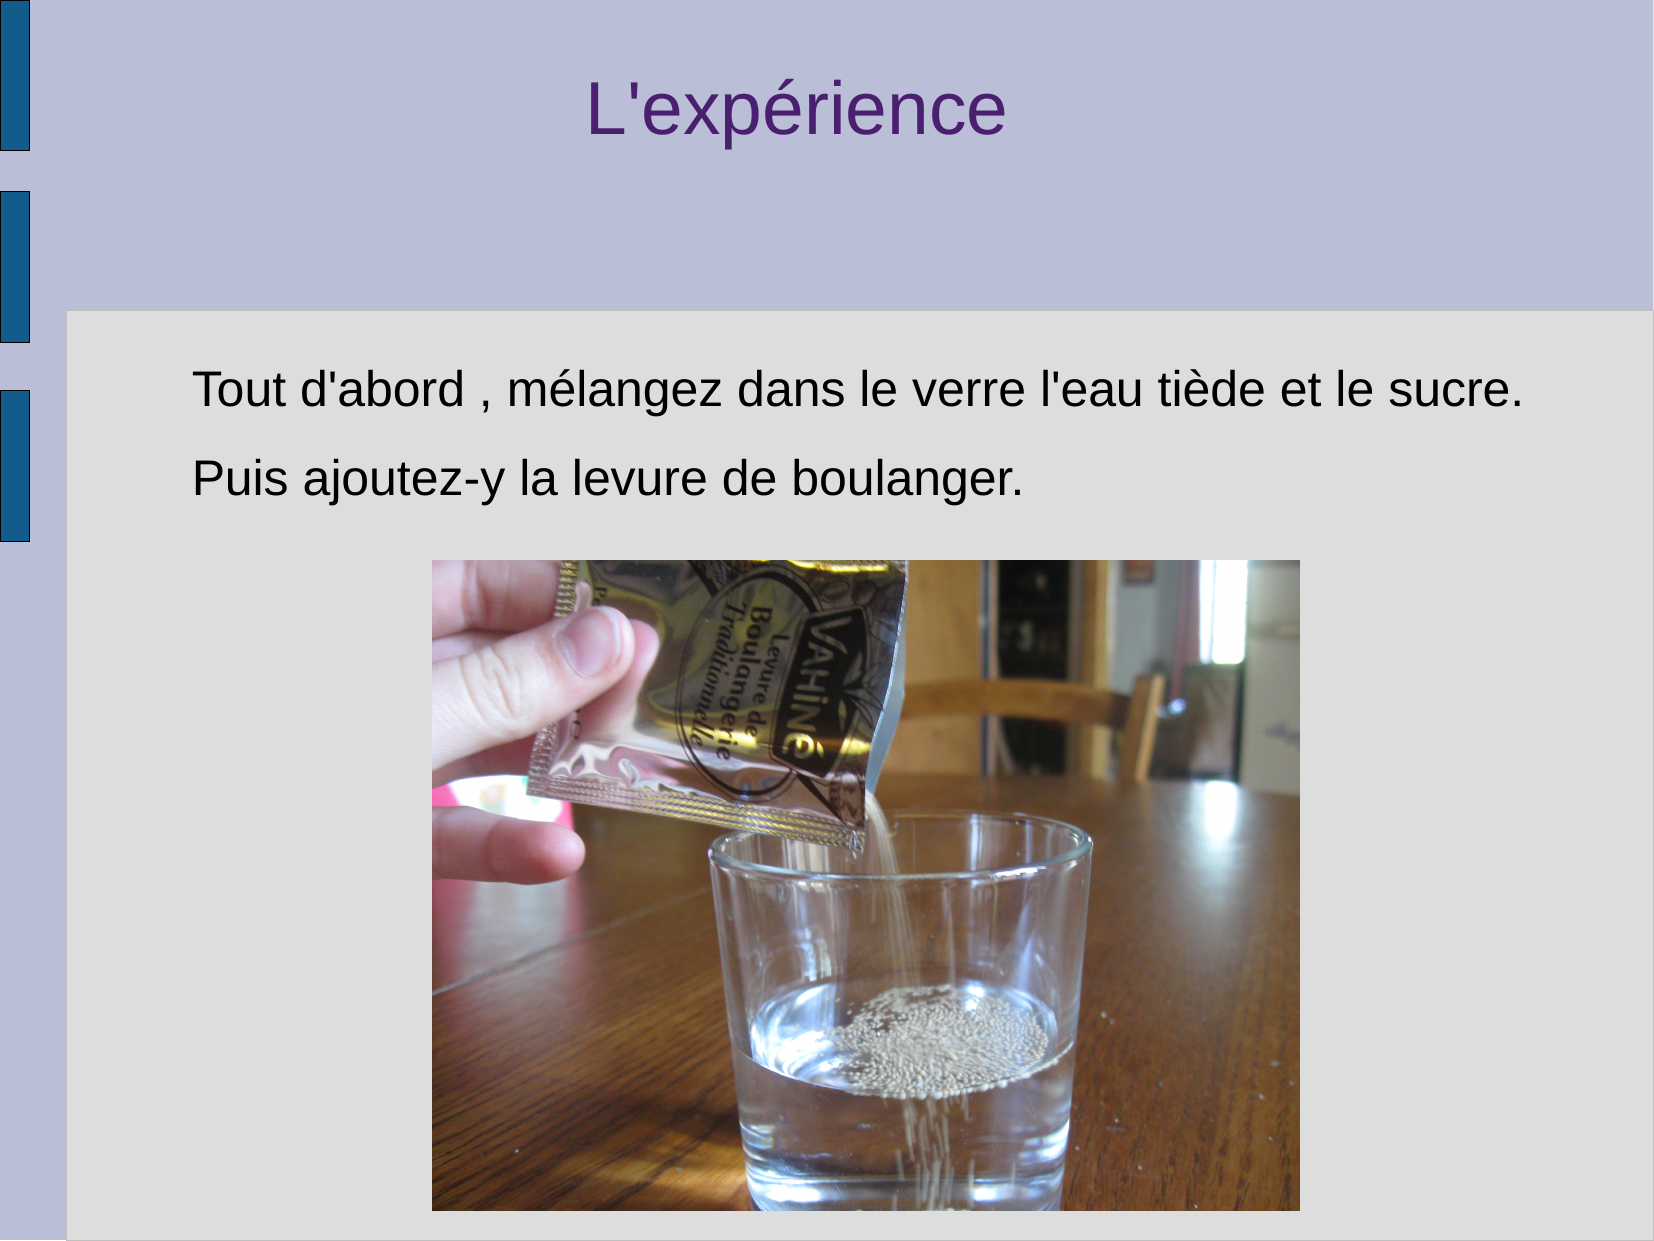

L'expérience
Tout d'abord , mélangez dans le verre l'eau tiède et le sucre.
Puis ajoutez-y la levure de boulanger.